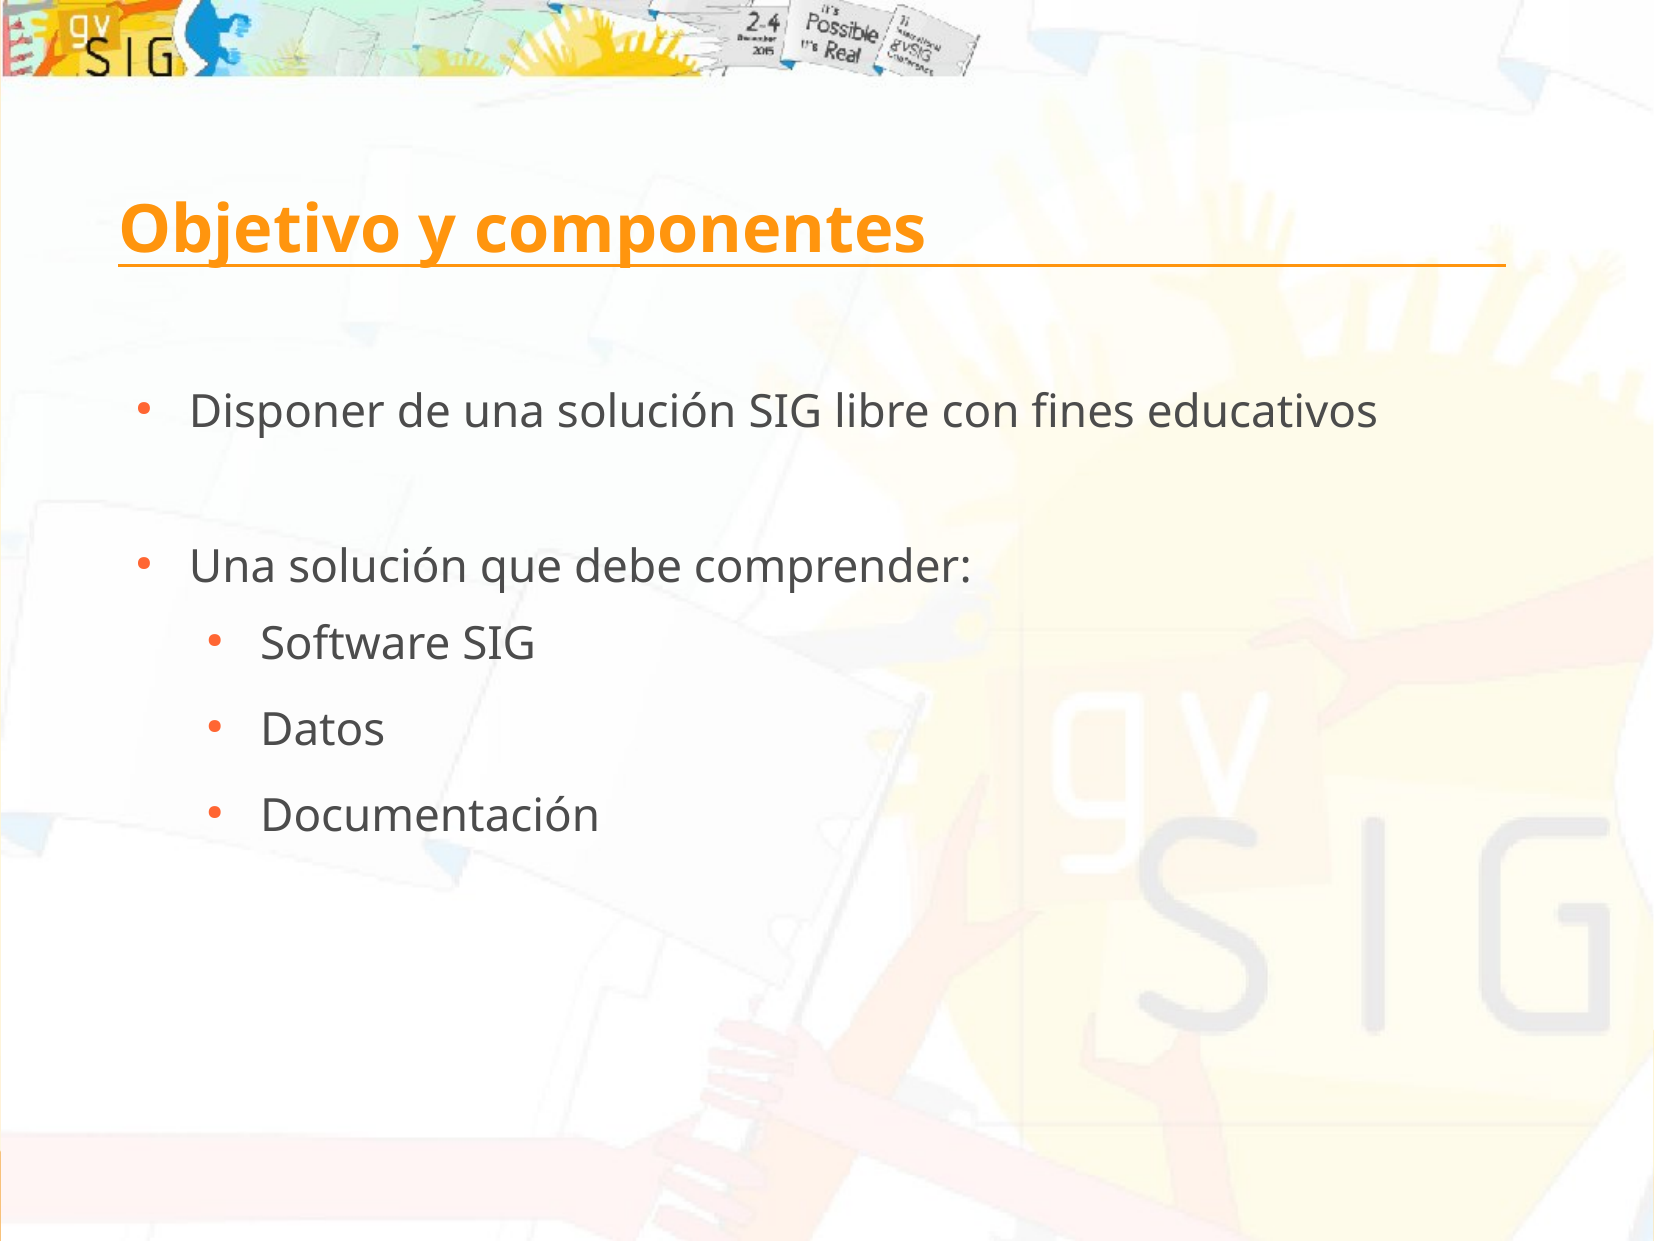

# Objetivo y componentes
Disponer de una solución SIG libre con fines educativos
Una solución que debe comprender:
Software SIG
Datos
Documentación